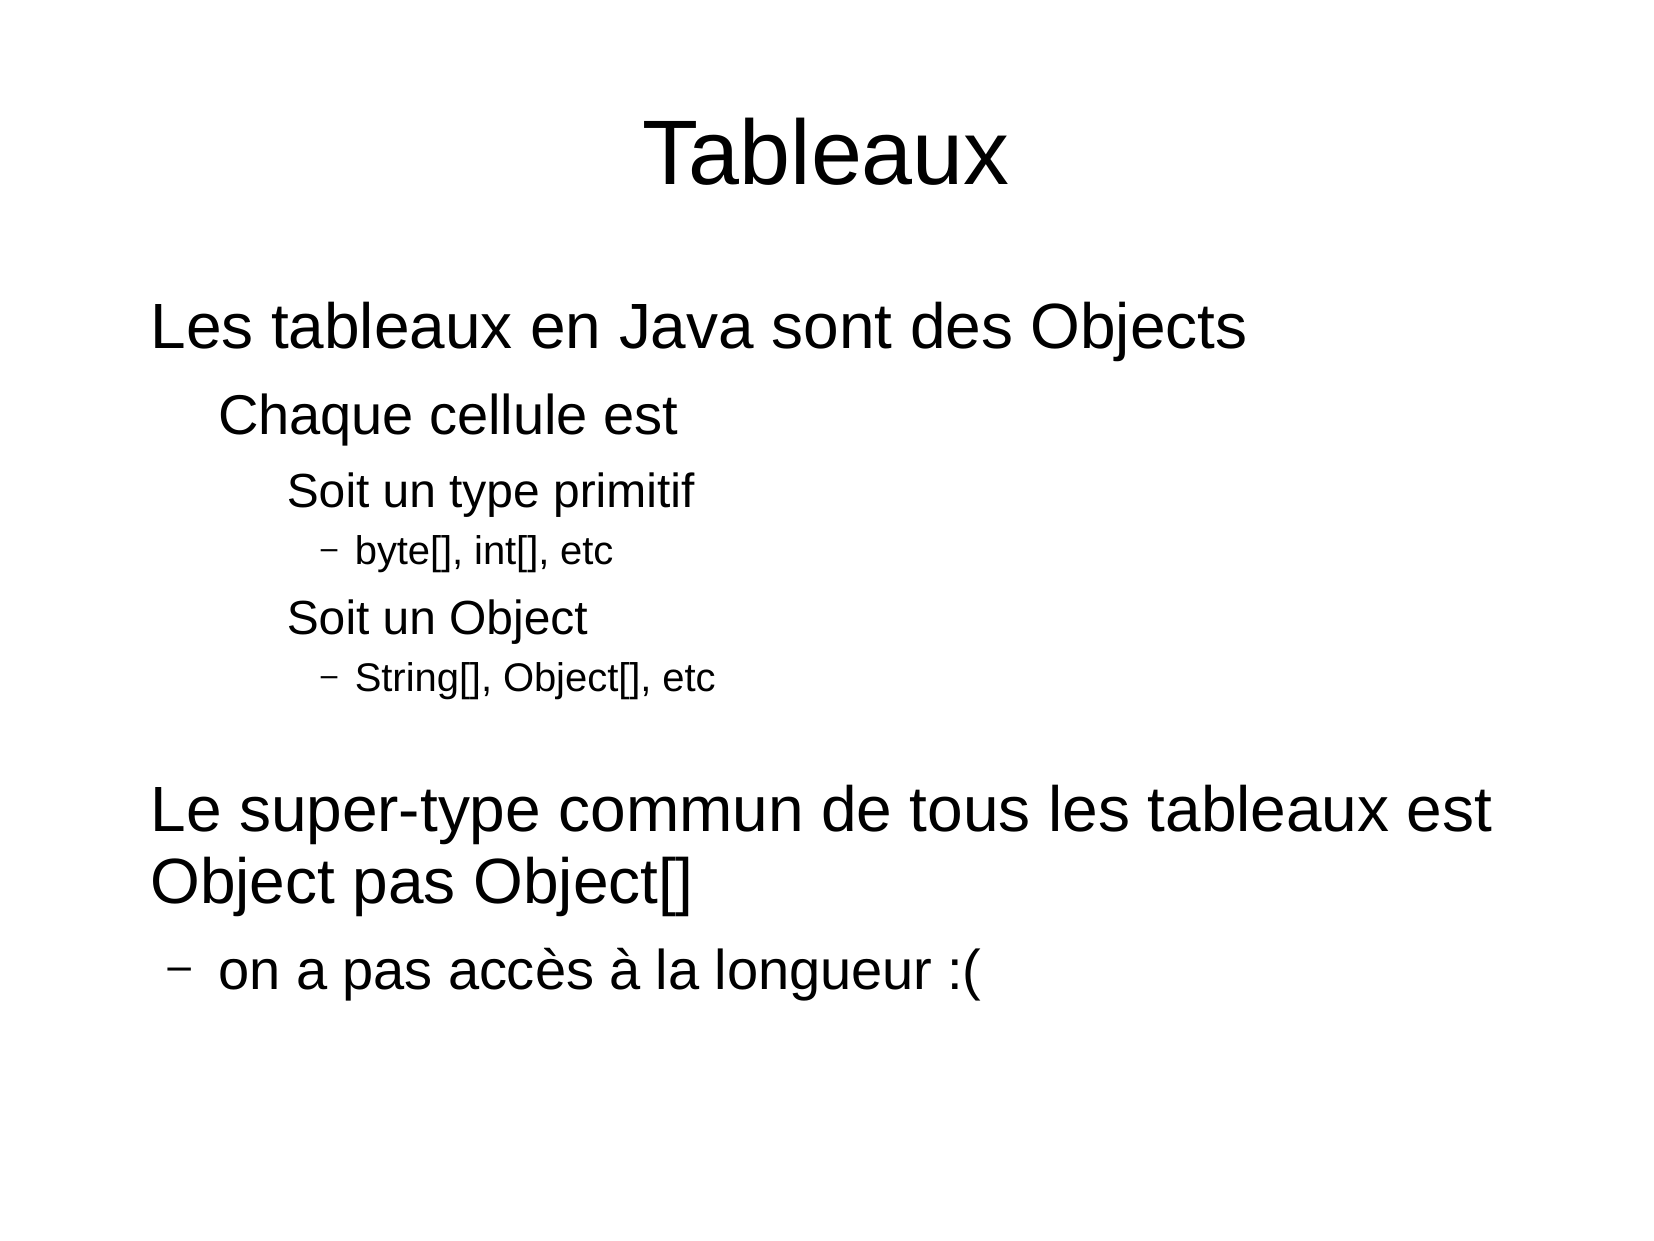

# Tableaux
Les tableaux en Java sont des Objects
Chaque cellule est
Soit un type primitif
byte[], int[], etc
Soit un Object
String[], Object[], etc
Le super-type commun de tous les tableaux est Object pas Object[]
on a pas accès à la longueur :(